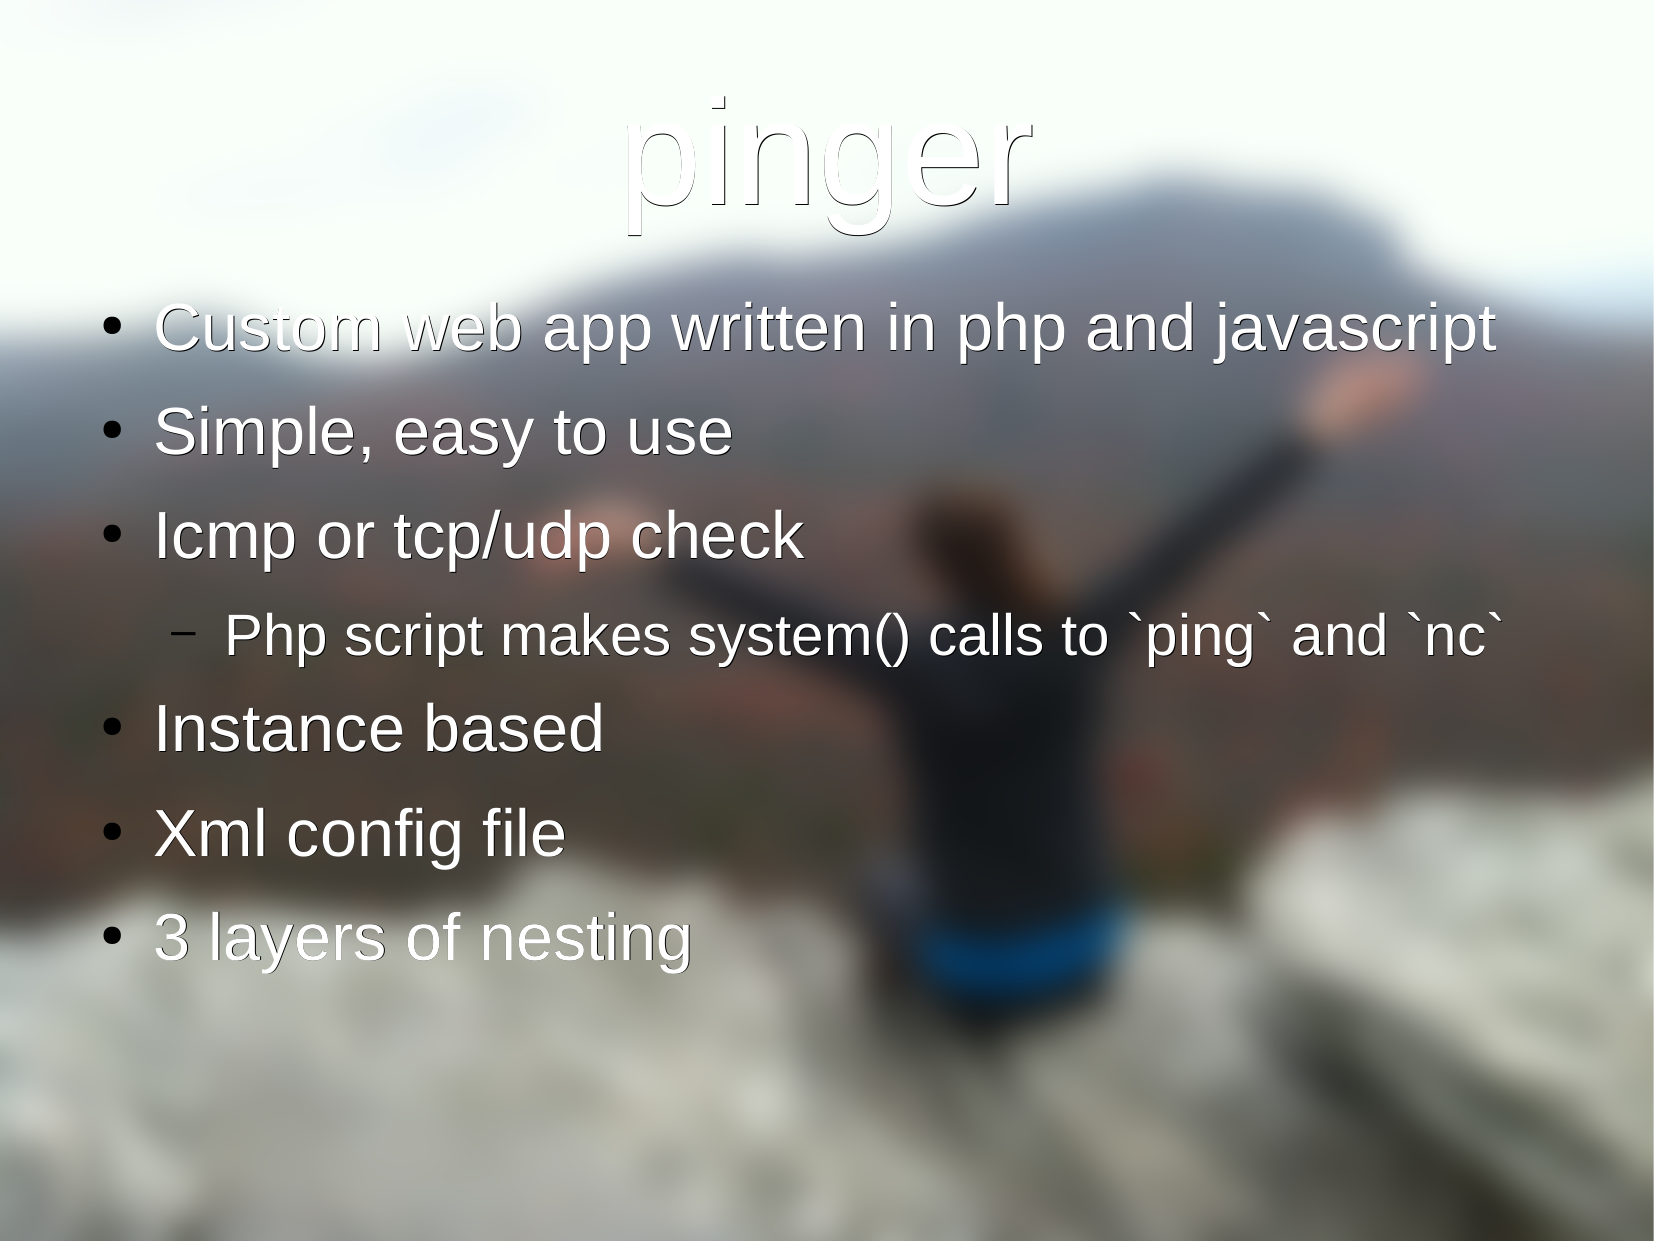

# pinger
Custom web app written in php and javascript
Simple, easy to use
Icmp or tcp/udp check
Php script makes system() calls to `ping` and `nc`
Instance based
Xml config file
3 layers of nesting